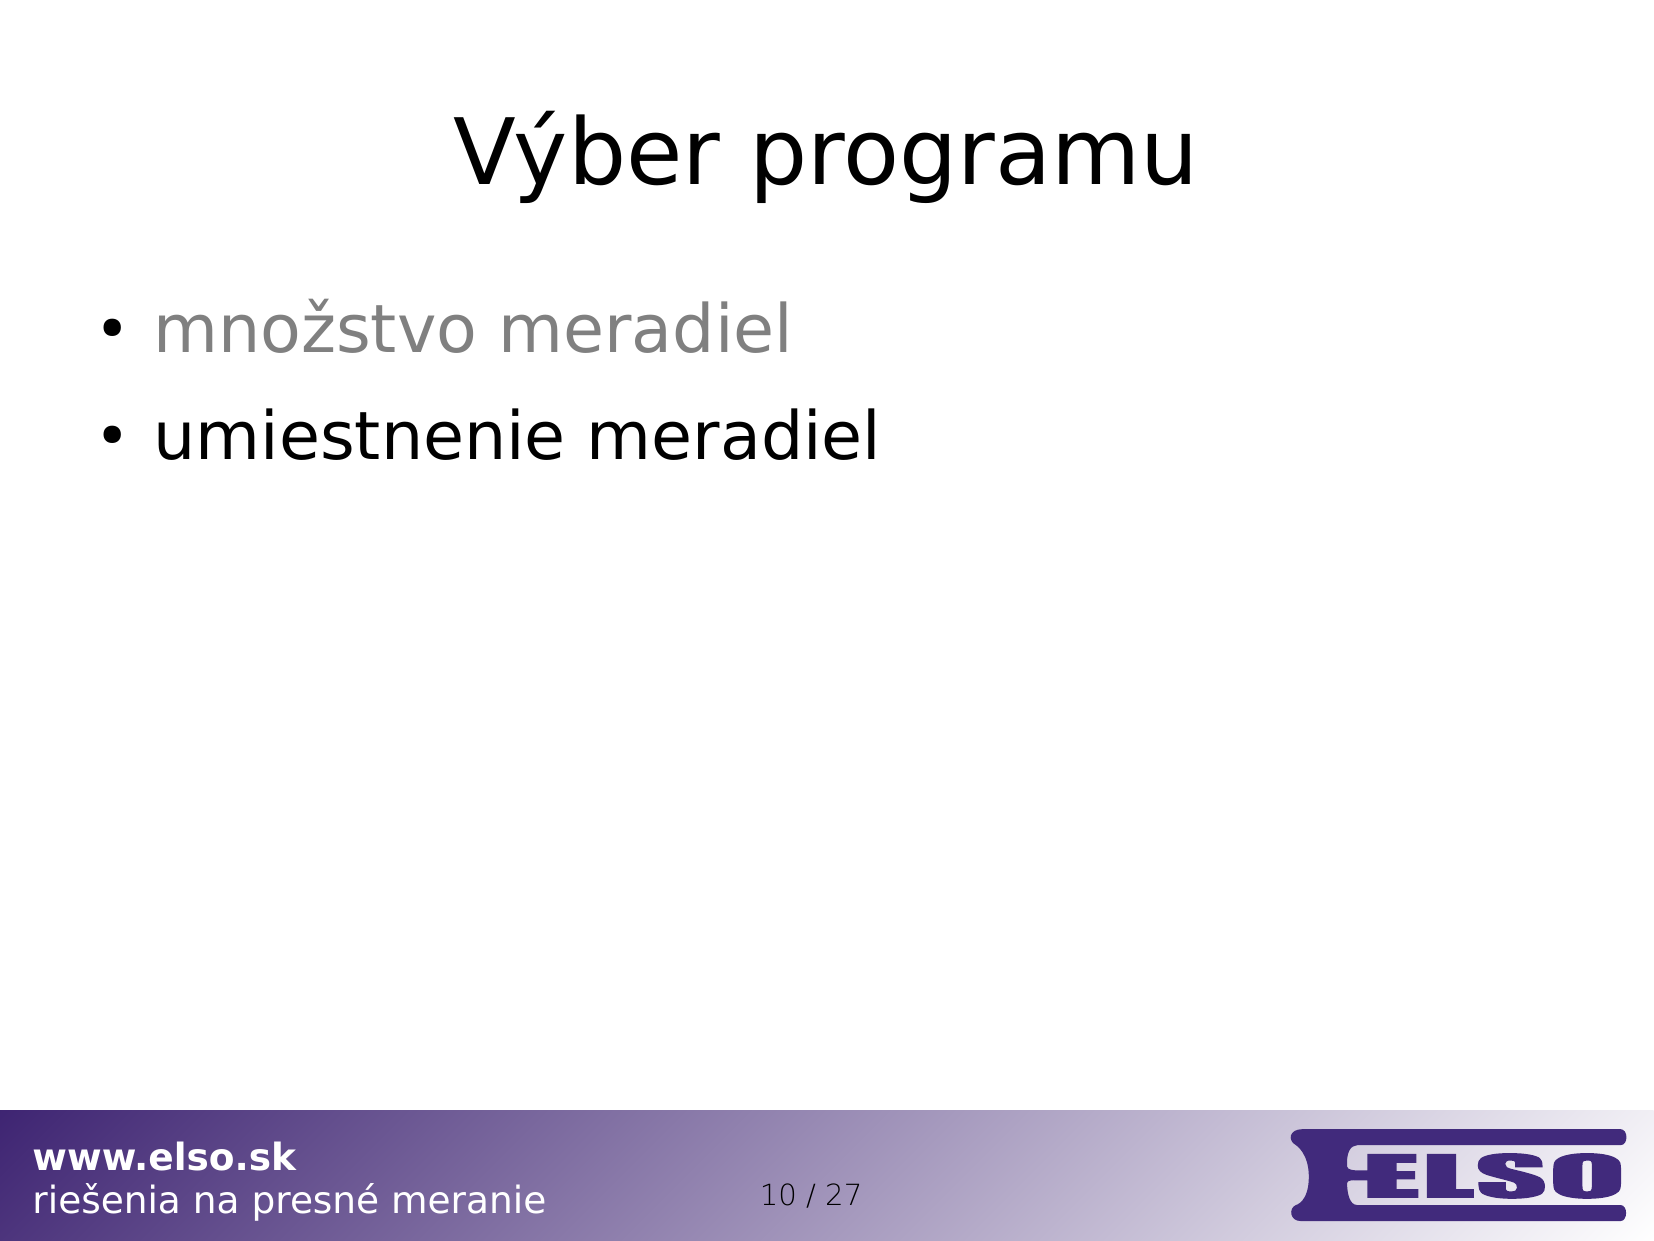

# Výber programu
množstvo meradiel
umiestnenie meradiel
10